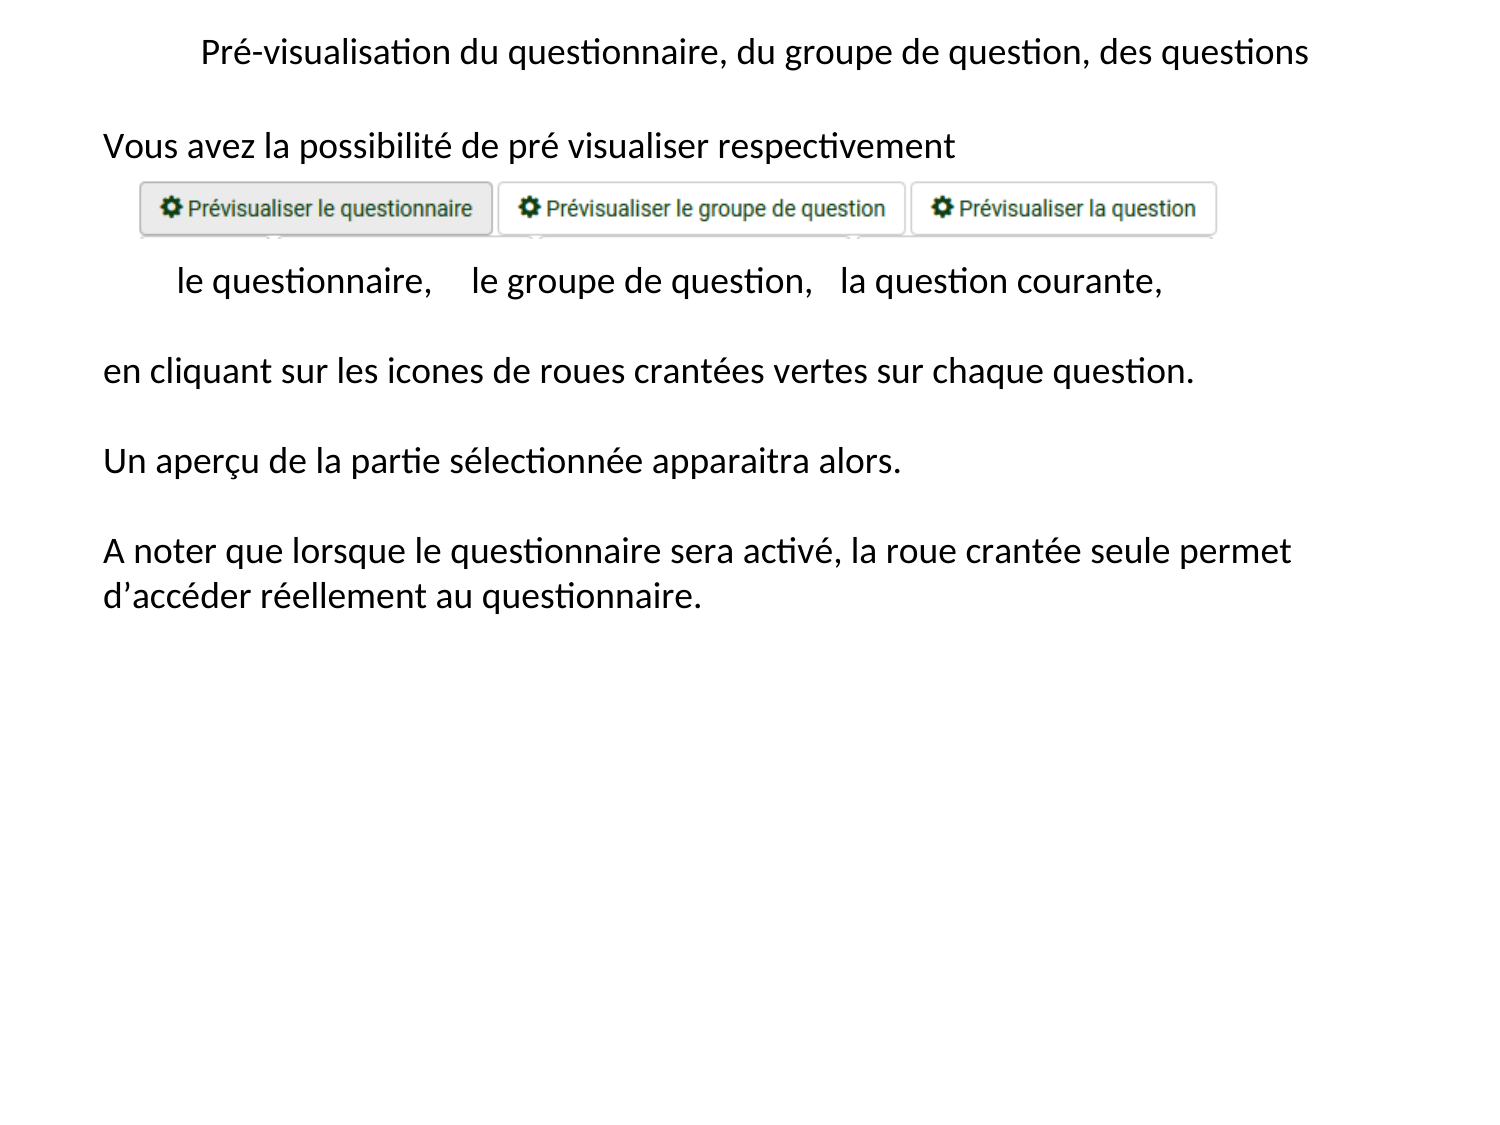

Pré-visualisation du questionnaire, du groupe de question, des questions
Vous avez la possibilité de pré visualiser respectivement
	le questionnaire,	le groupe de question, 	la question courante,
en cliquant sur les icones de roues crantées vertes sur chaque question.
Un aperçu de la partie sélectionnée apparaitra alors.
A noter que lorsque le questionnaire sera activé, la roue crantée seule permet d’accéder réellement au questionnaire.